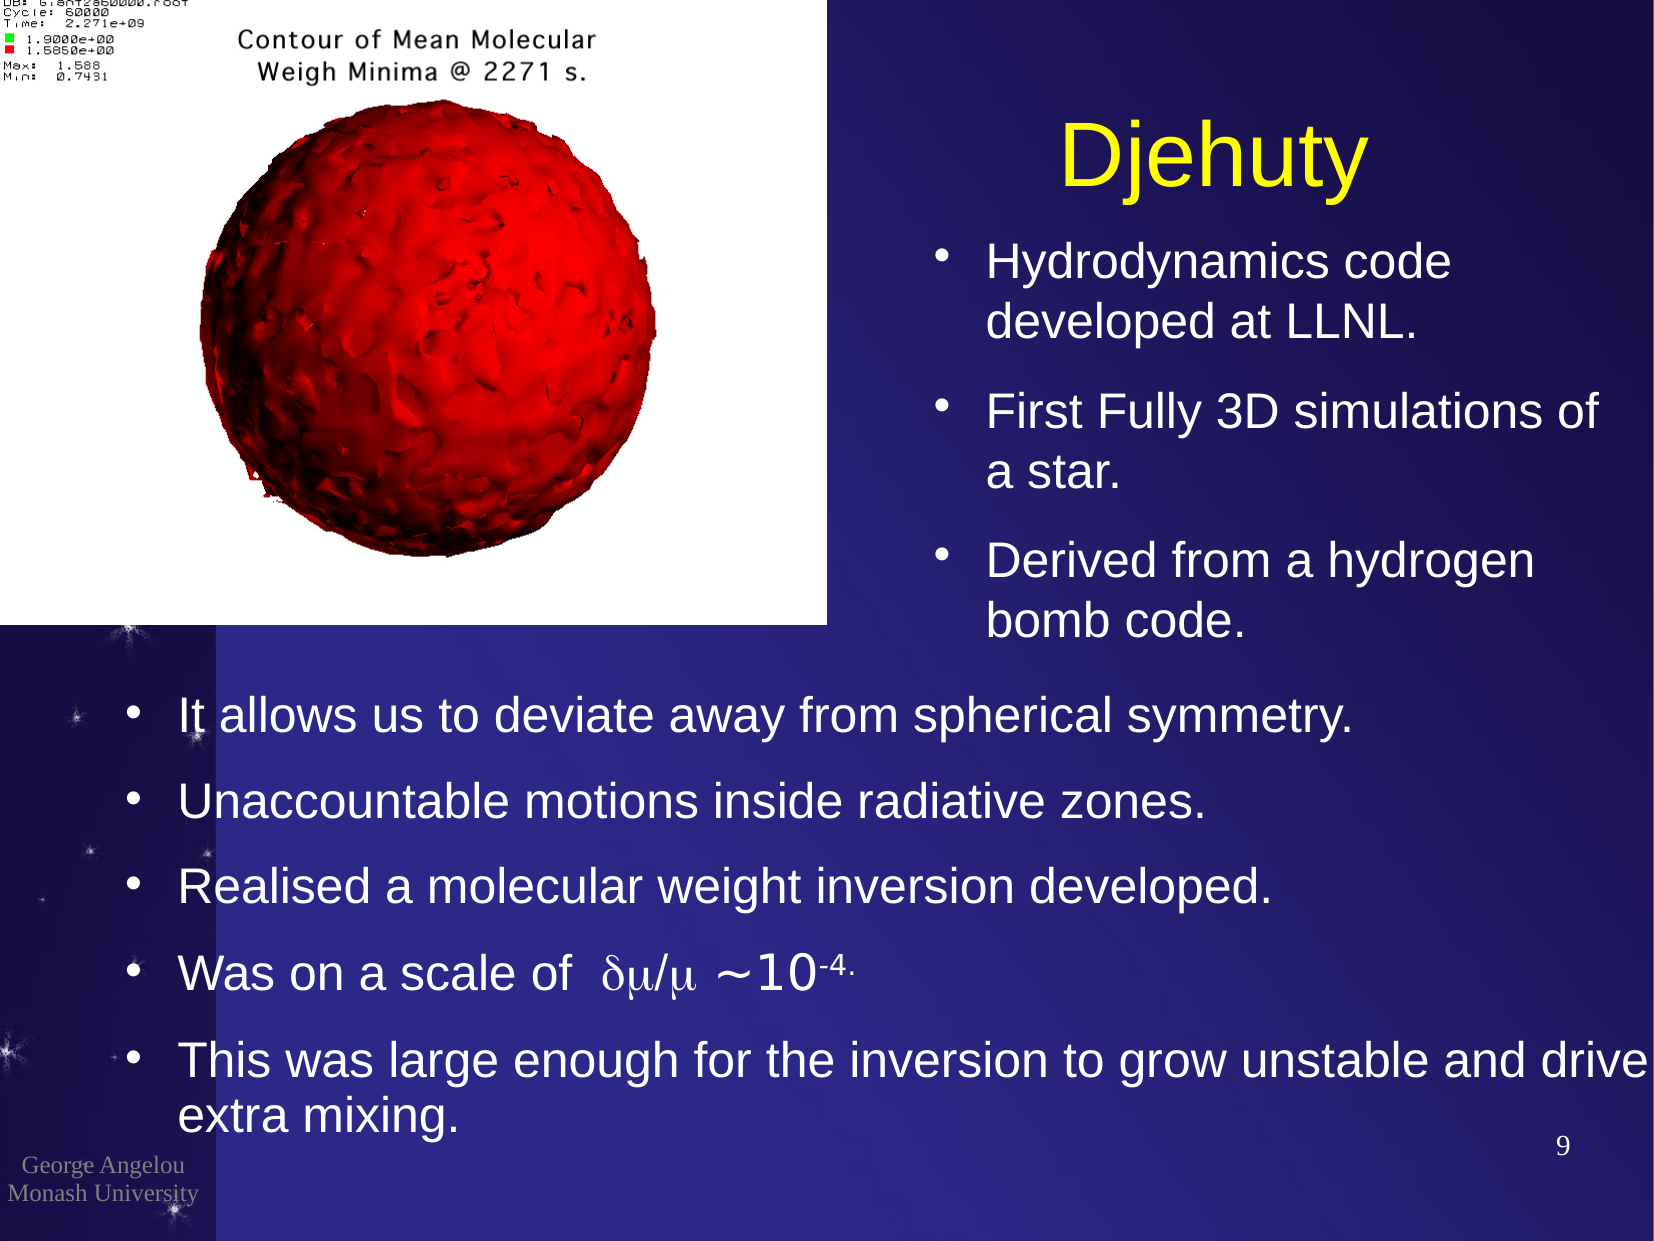

# Djehuty
Hydrodynamics code developed at LLNL.
First Fully 3D simulations of a star.
Derived from a hydrogen bomb code.
It allows us to deviate away from spherical symmetry.
Unaccountable motions inside radiative zones.
Realised a molecular weight inversion developed.
Was on a scale of  ~10-4.
This was large enough for the inversion to grow unstable and drive extra mixing.
9